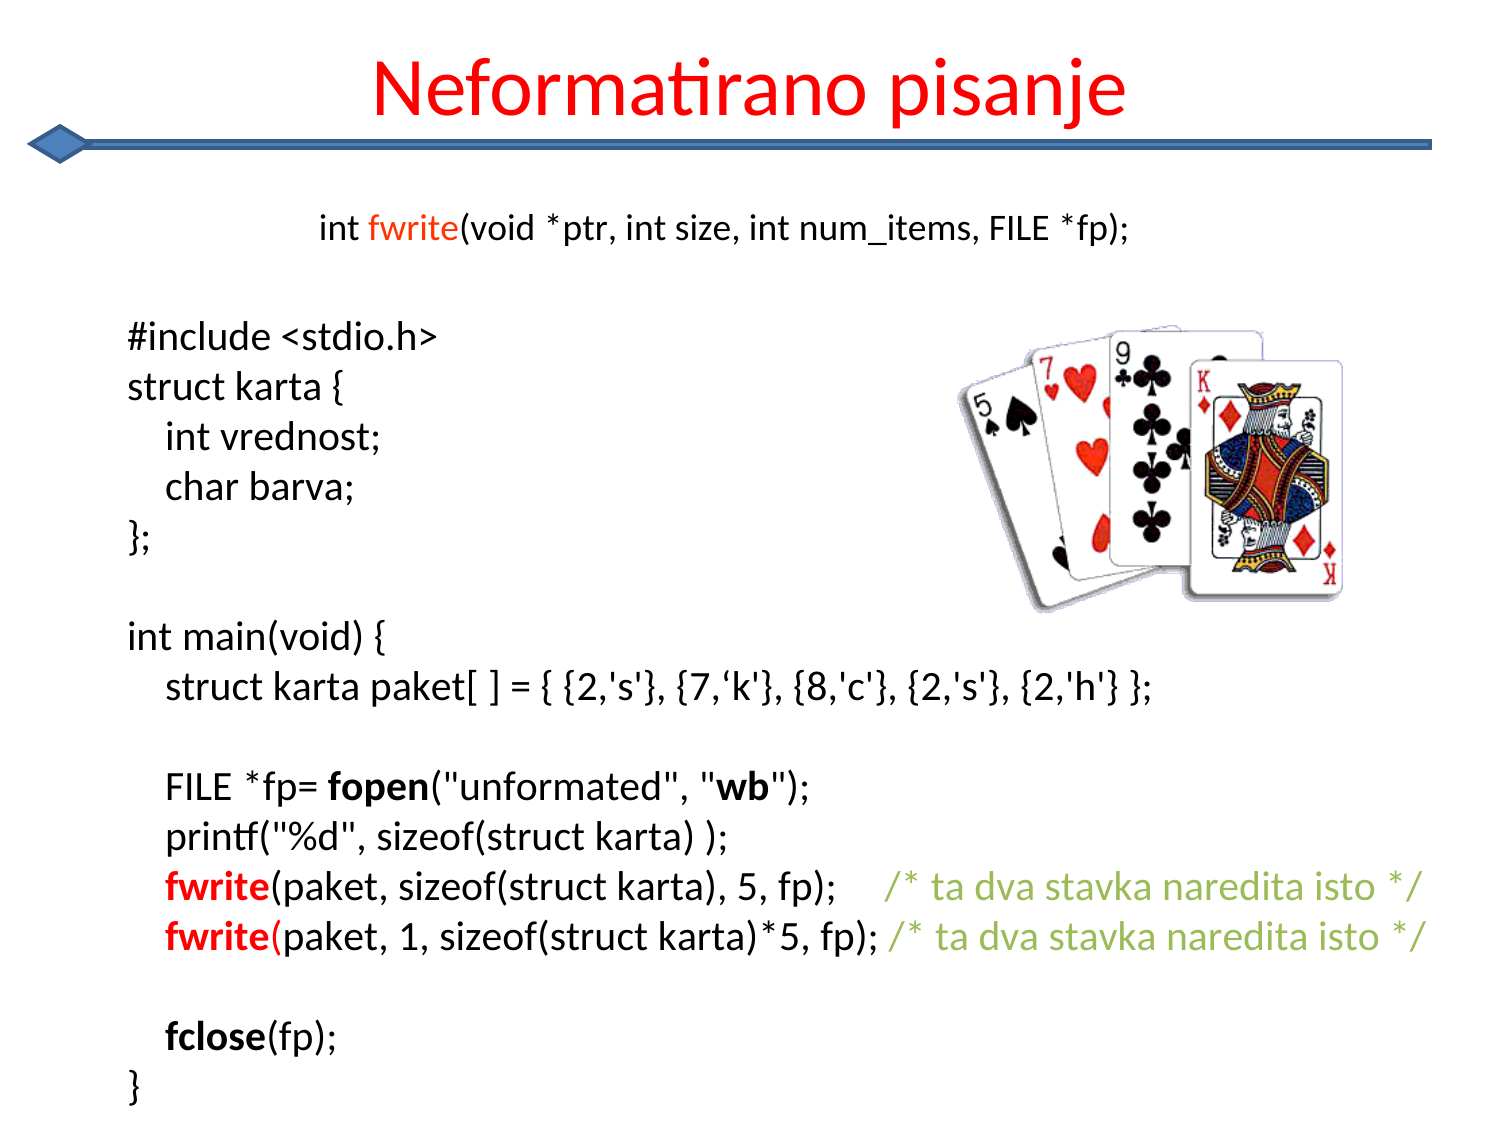

# Neformatirano pisanje
int fwrite(void *ptr, int size, int num_items, FILE *fp);
#include <stdio.h>
struct karta {
 int vrednost;
 char barva;
};
int main(void) {
 struct karta paket[ ] = { {2,'s'}, {7,‘k'}, {8,'c'}, {2,'s'}, {2,'h'} };
 FILE *fp= fopen("unformated", "wb");
 printf("%d", sizeof(struct karta) );
 fwrite(paket, sizeof(struct karta), 5, fp); /* ta dva stavka naredita isto */
 fwrite(paket, 1, sizeof(struct karta)*5, fp); /* ta dva stavka naredita isto */
 fclose(fp);
}